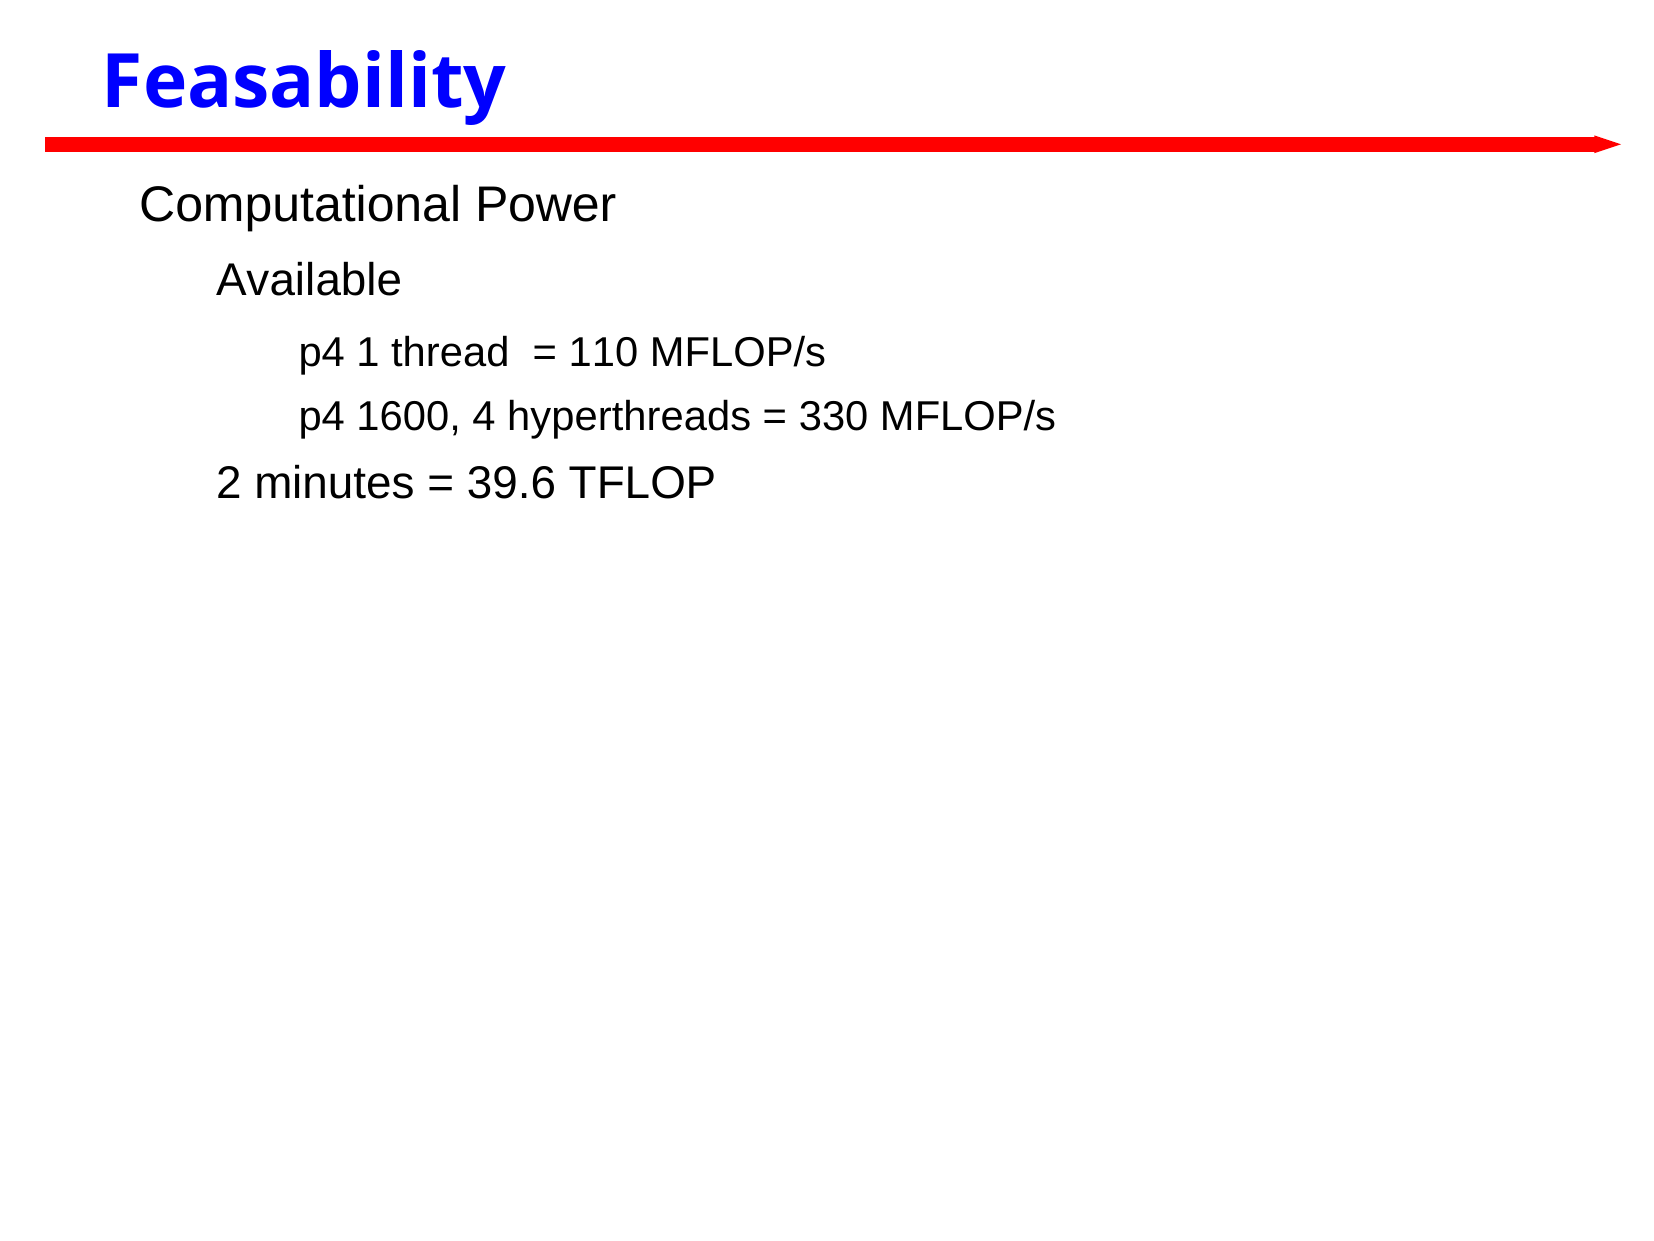

# Feasability
Computational Power
Available
p4 1 thread = 110 MFLOP/s
p4 1600, 4 hyperthreads = 330 MFLOP/s
2 minutes = 39.6 TFLOP